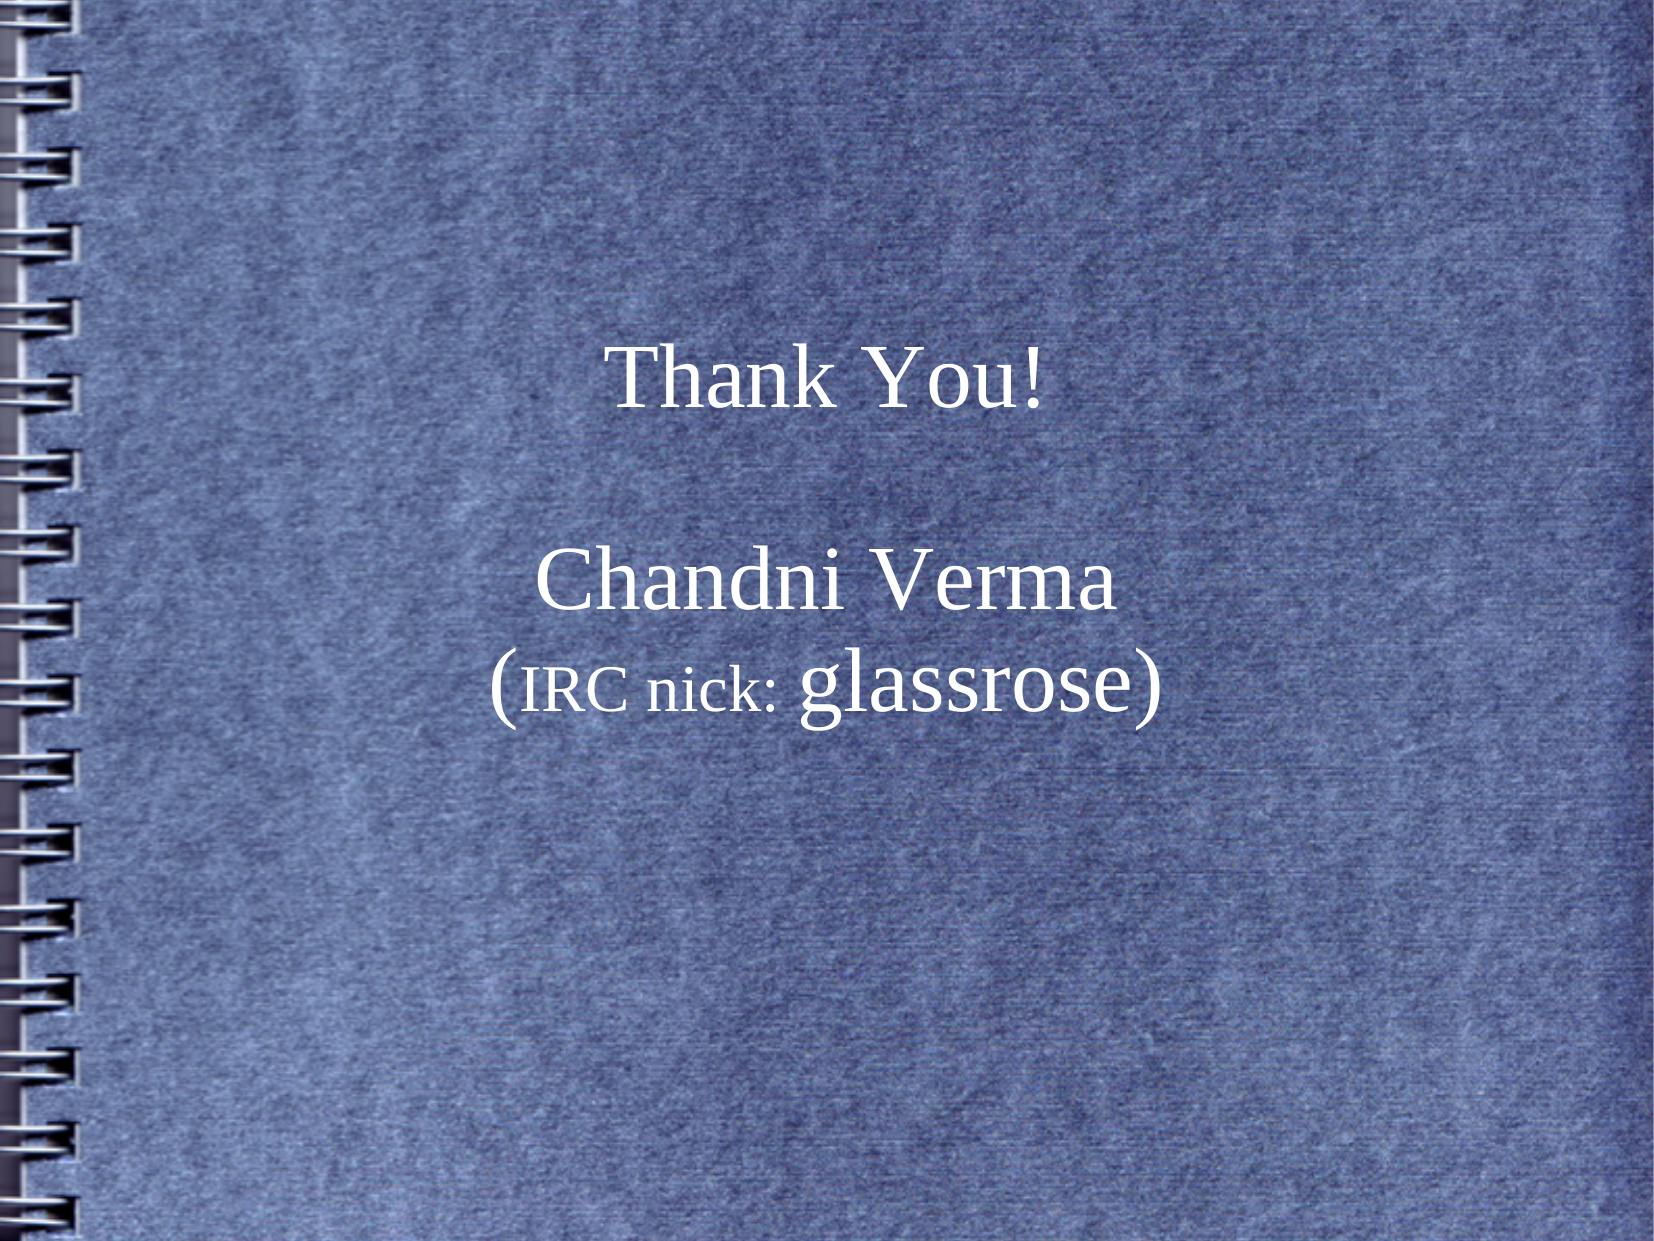

# Thank You! Chandni Verma (IRC nick: glassrose)